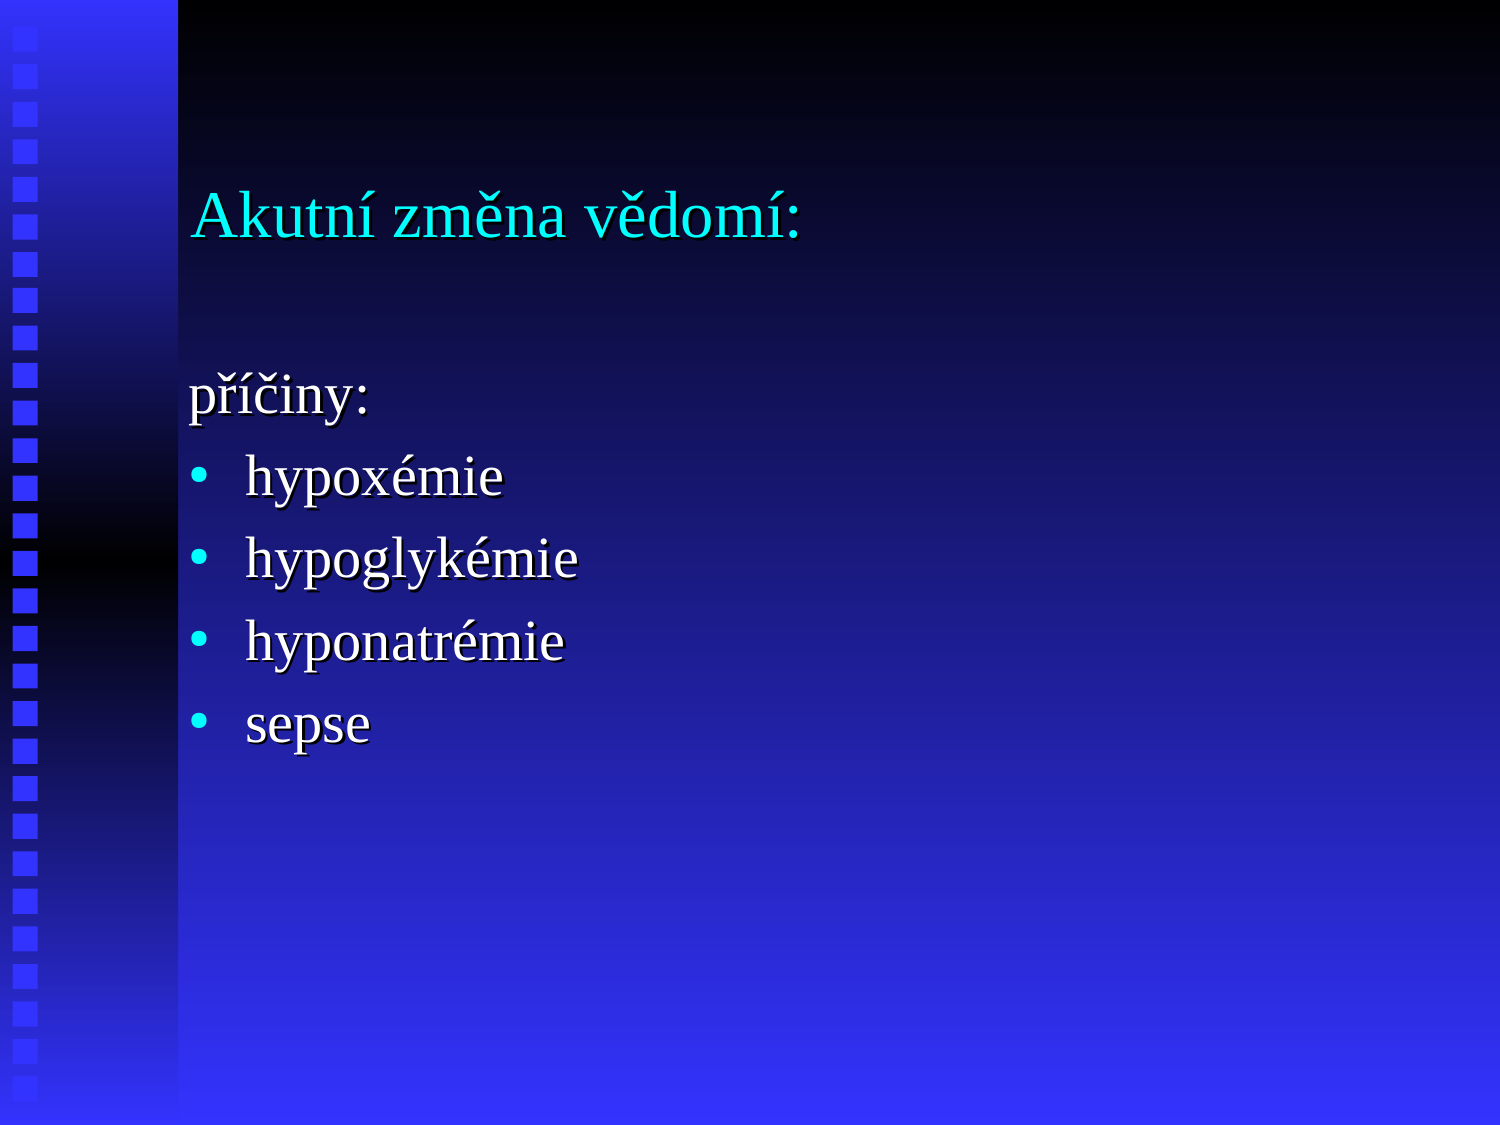

# Akutní změna vědomí:
příčiny:
hypoxémie
hypoglykémie
hyponatrémie
sepse